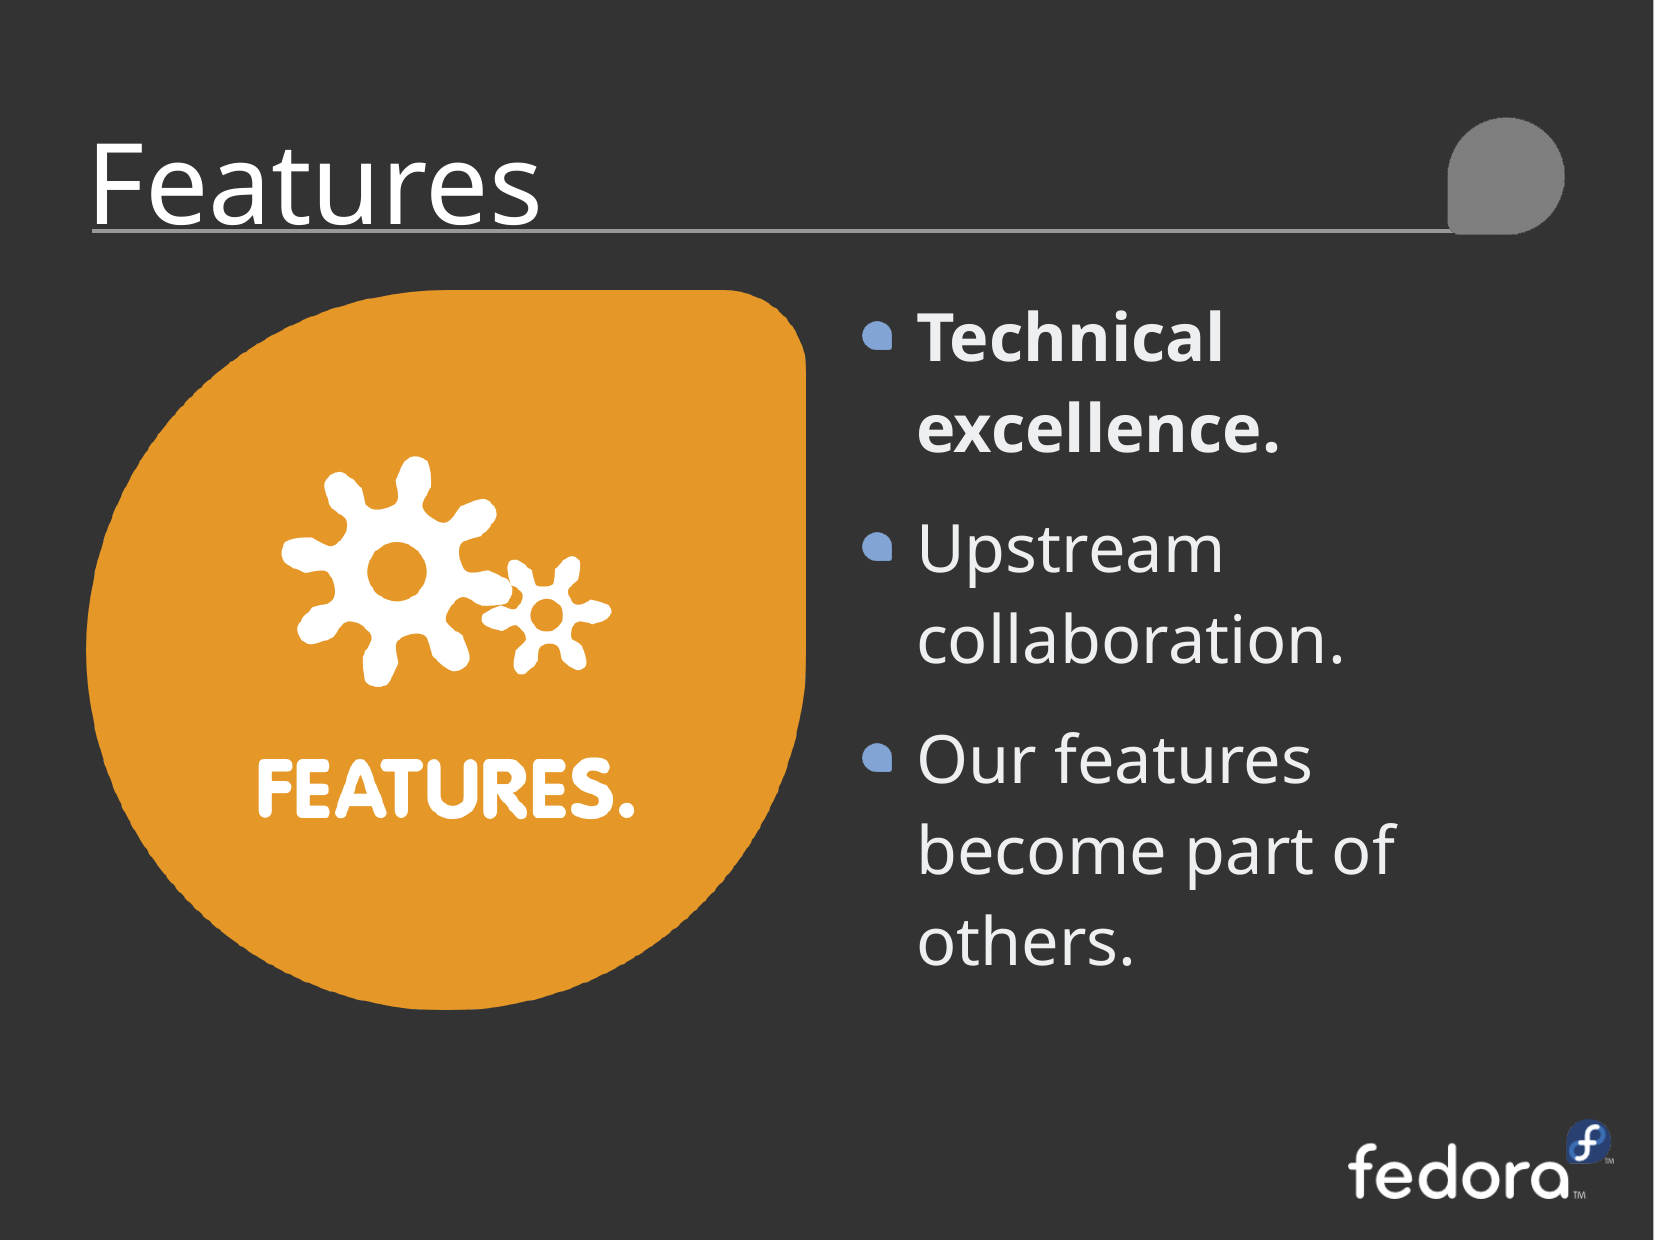

# Features
Technical excellence.
Upstream collaboration.
Our features become part of others.